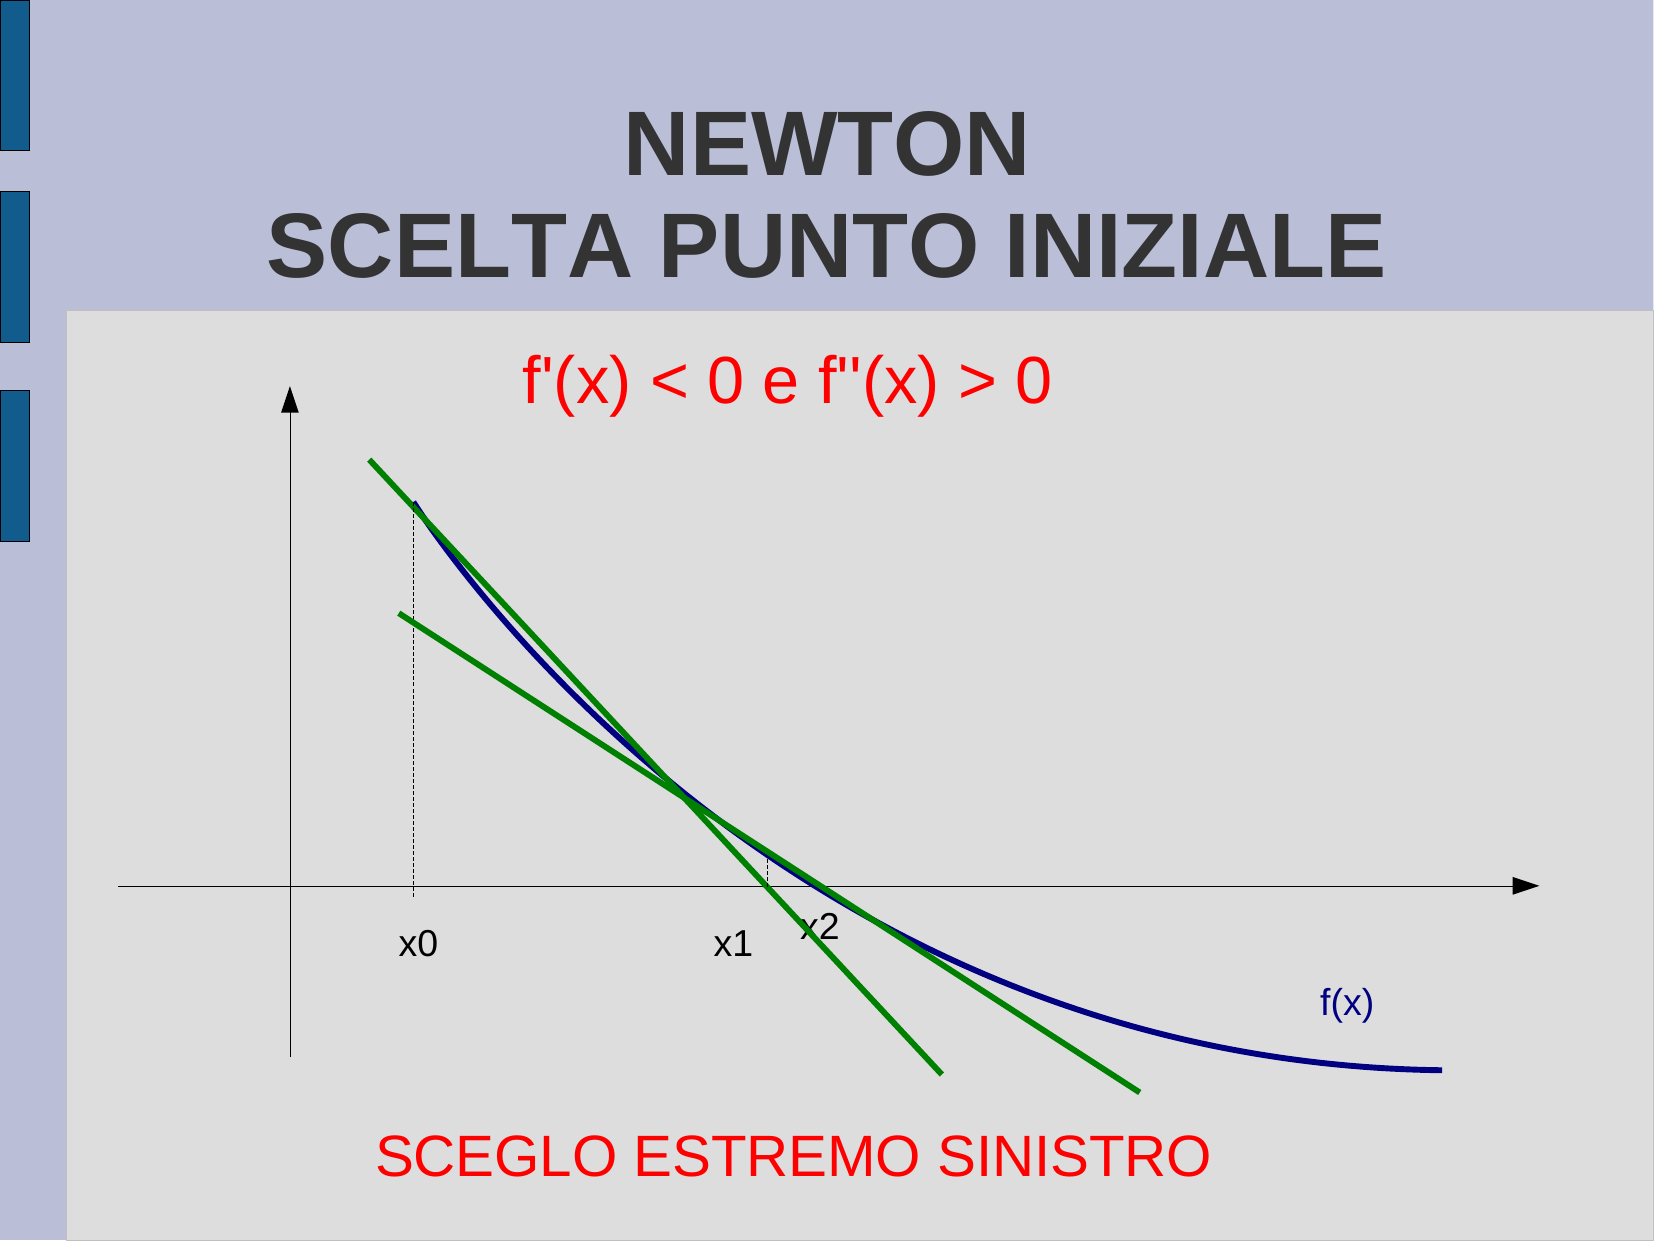

# NEWTON SCELTA PUNTO INIZIALE
f'(x) < 0 e f''(x) > 0
x2
x0
x1
f(x)
SCEGLO ESTREMO SINISTRO